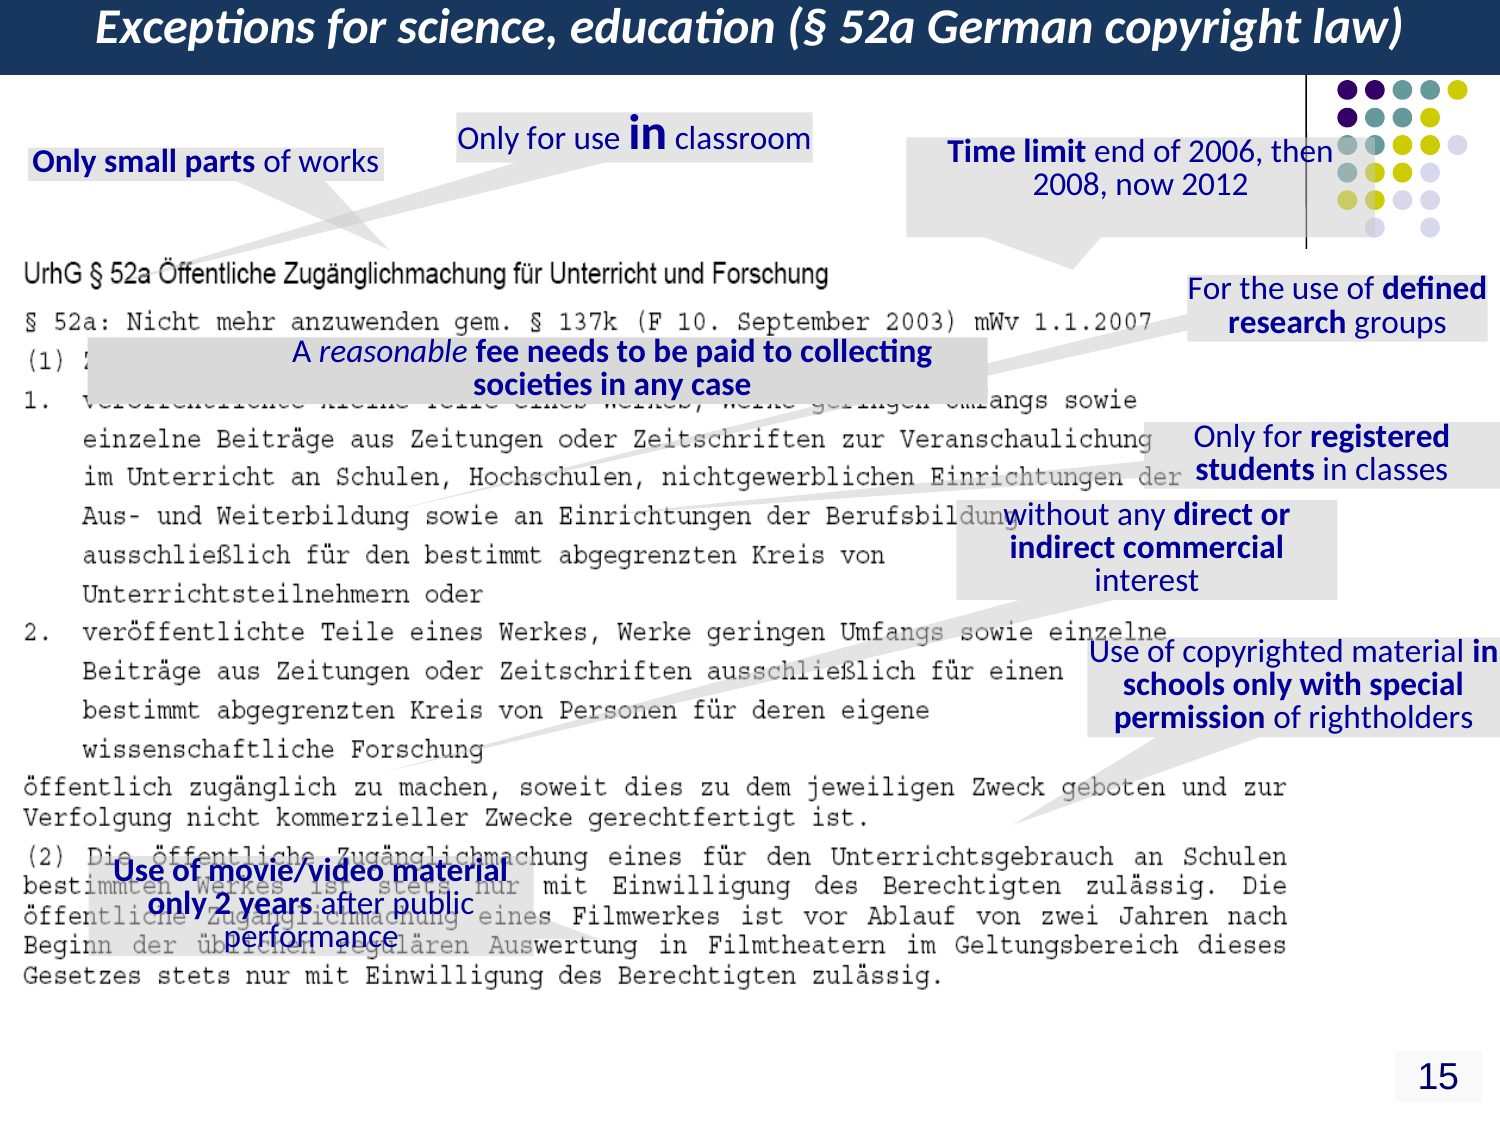

Exceptions for science, education (§ 52a German copyright law)
Only for use in classroom
Time limit end of 2006, then 2008, now 2012
Only small parts of works
For the use of defined research groups
A reasonable fee needs to be paid to collecting societies in any case
Only for registered students in classes
without any direct or indirect commercial interest
Use of copyrighted material in schools only with special permission of rightholders
Use of movie/video material only 2 years after public performance